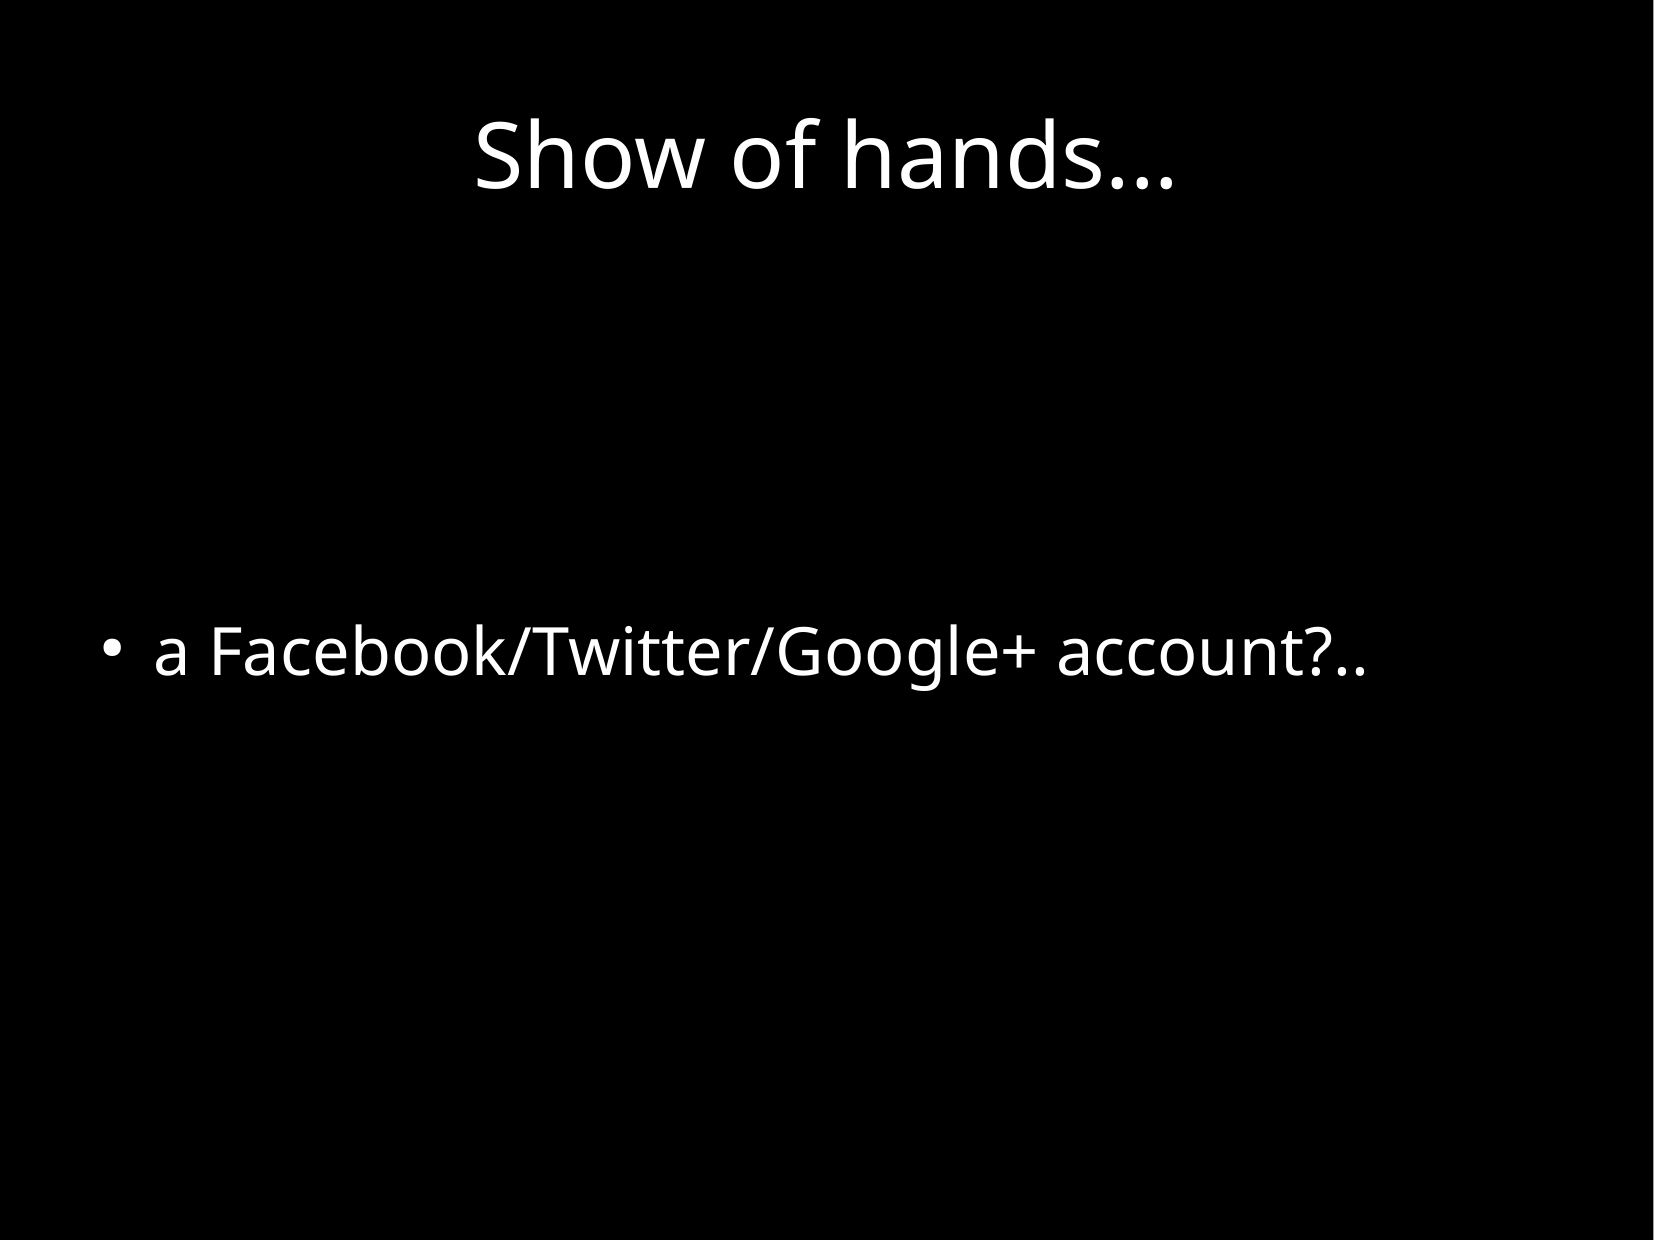

# Show of hands...
a Facebook/Twitter/Google+ account?..